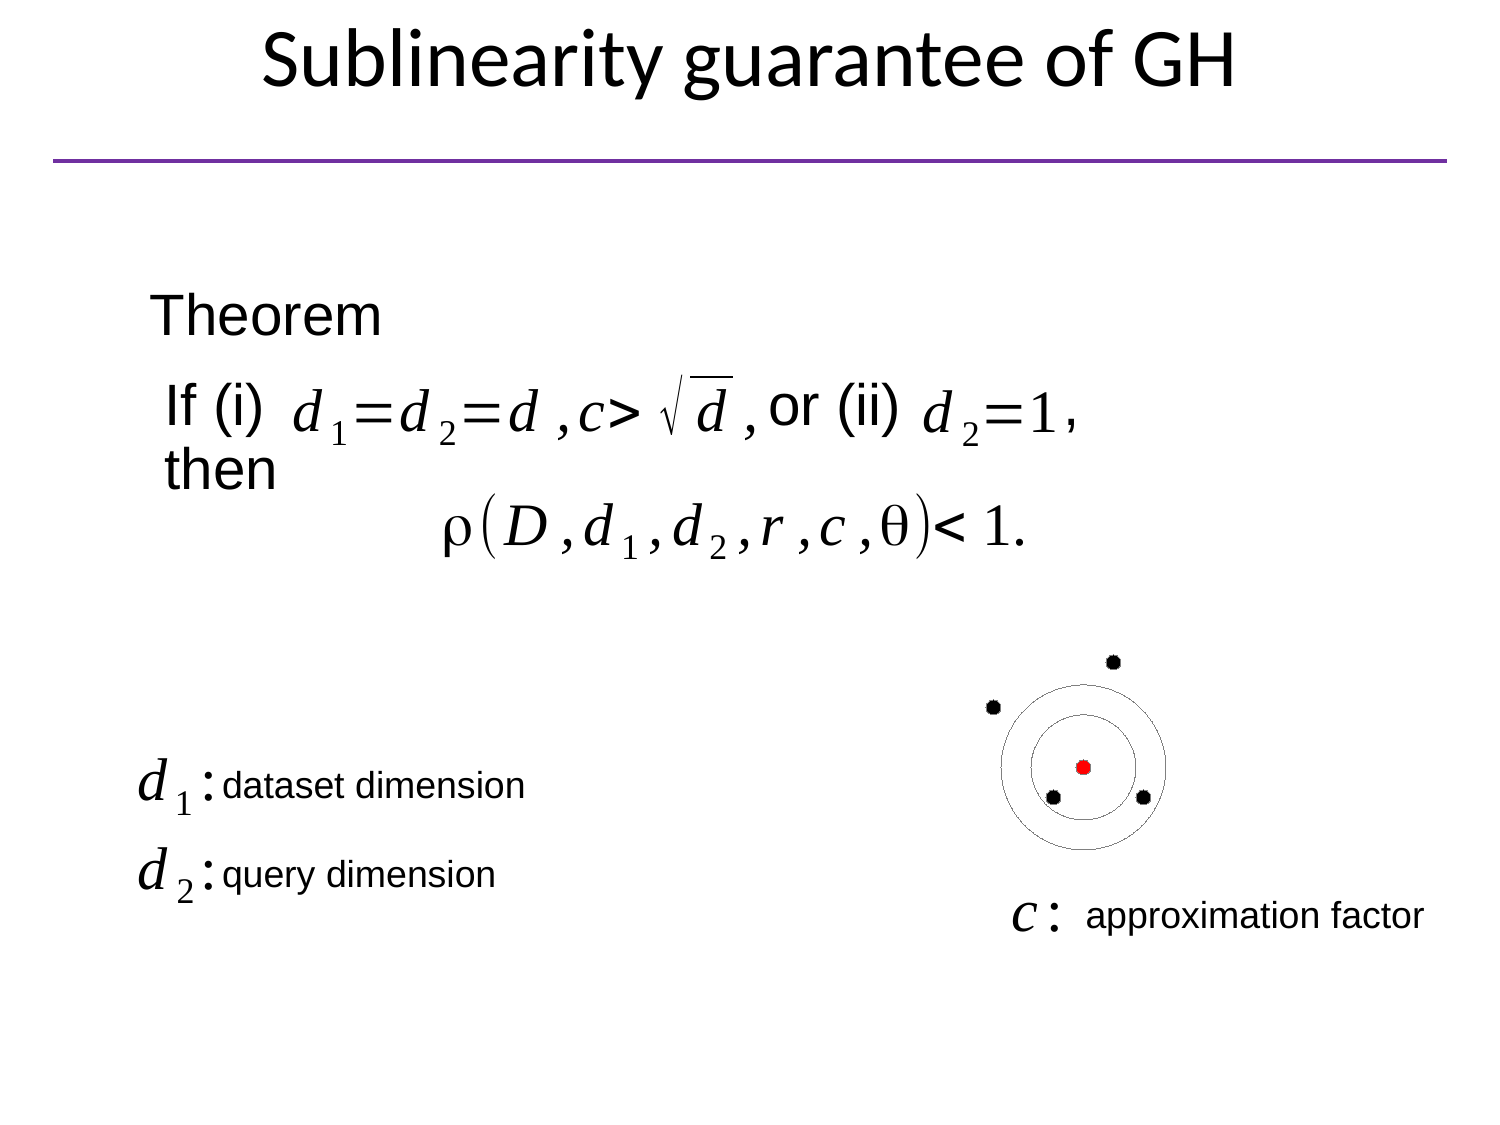

# Sublinearity guarantee of GH
Theorem
If (i) or (ii) , then
 dataset dimension
 query dimension
approximation factor